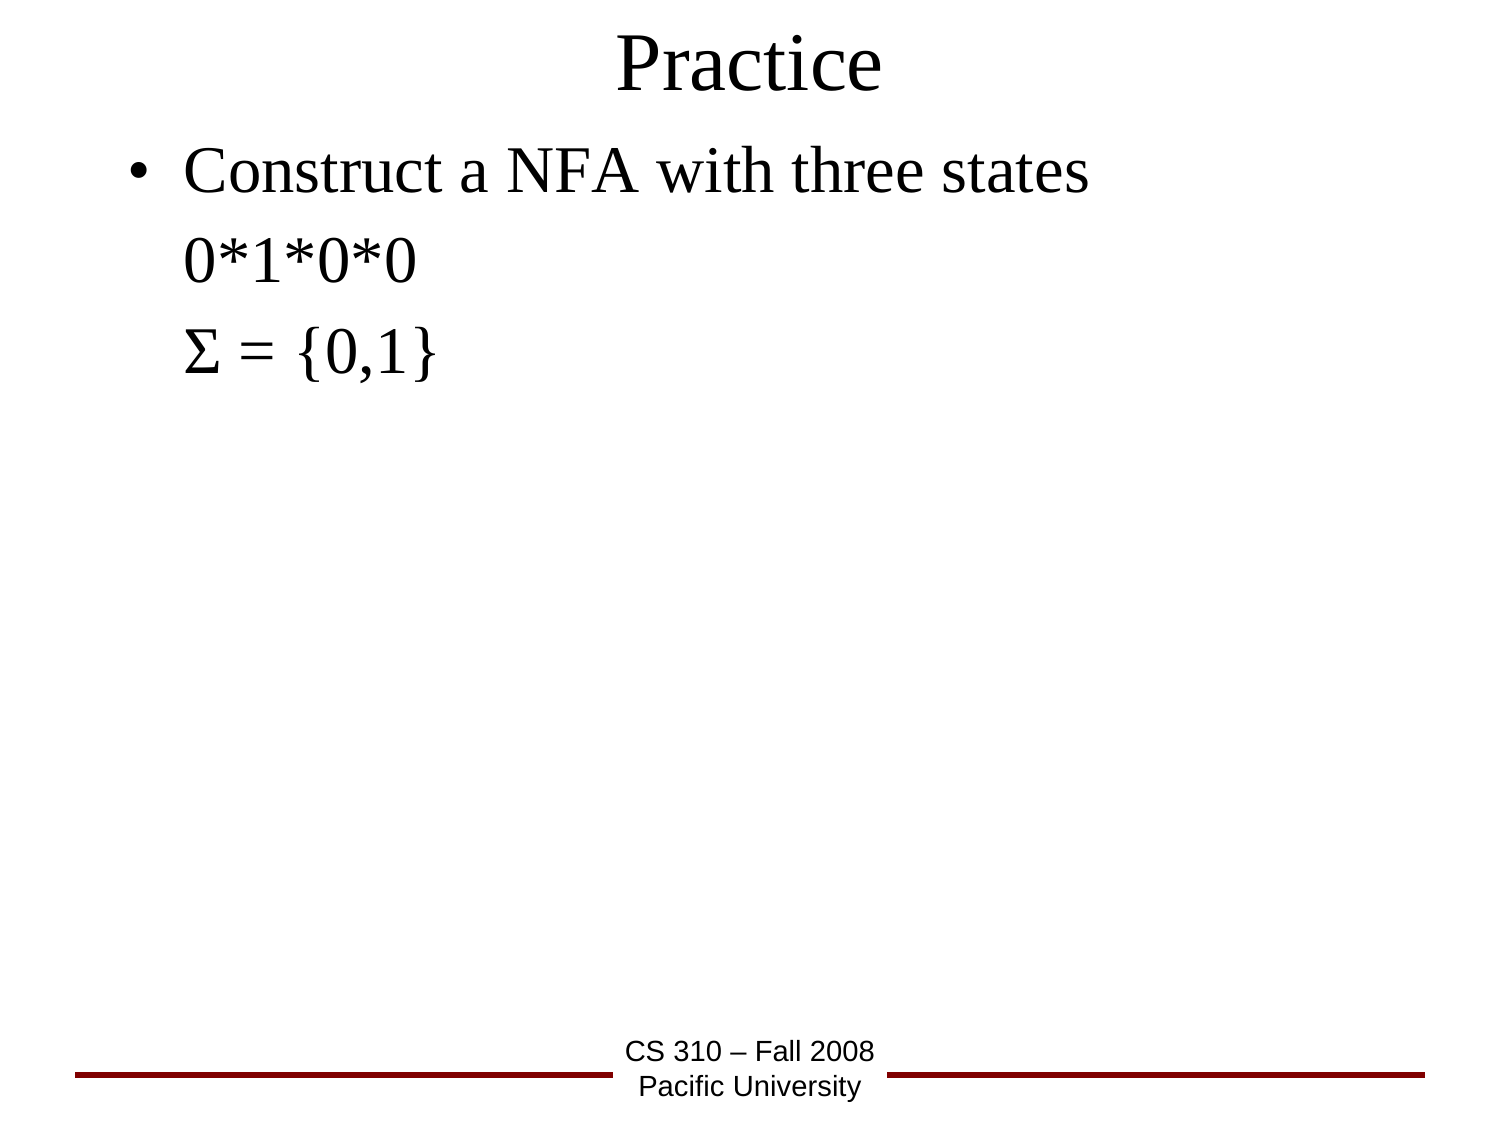

# Practice
Construct a NFA with three states
	0*1*0*0
	Σ = {0,1}